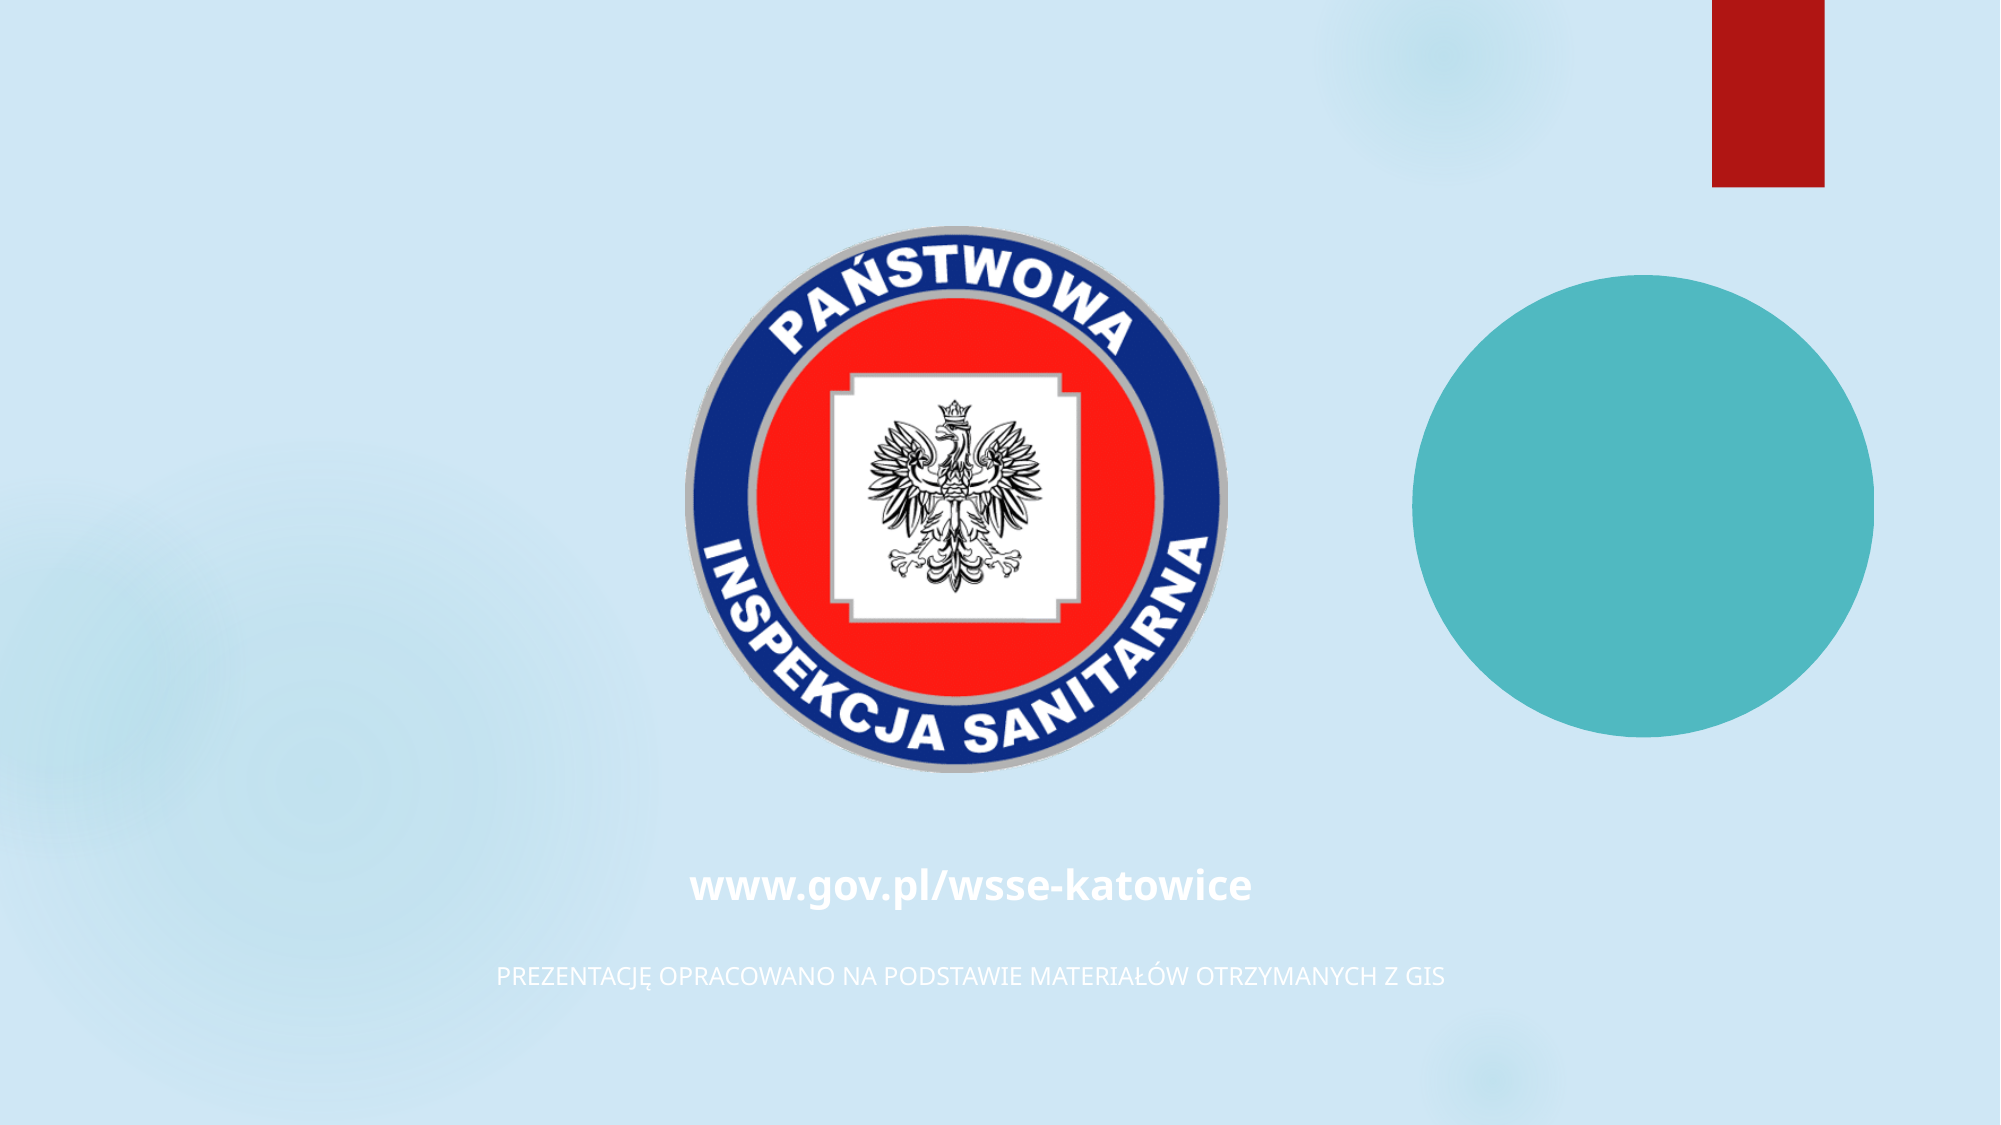

www.gov.pl/wsse-katowice
PREZENTACJĘ OPRACOWANO NA PODSTAWIE MATERIAŁÓW OTRZYMANYCH Z GIS